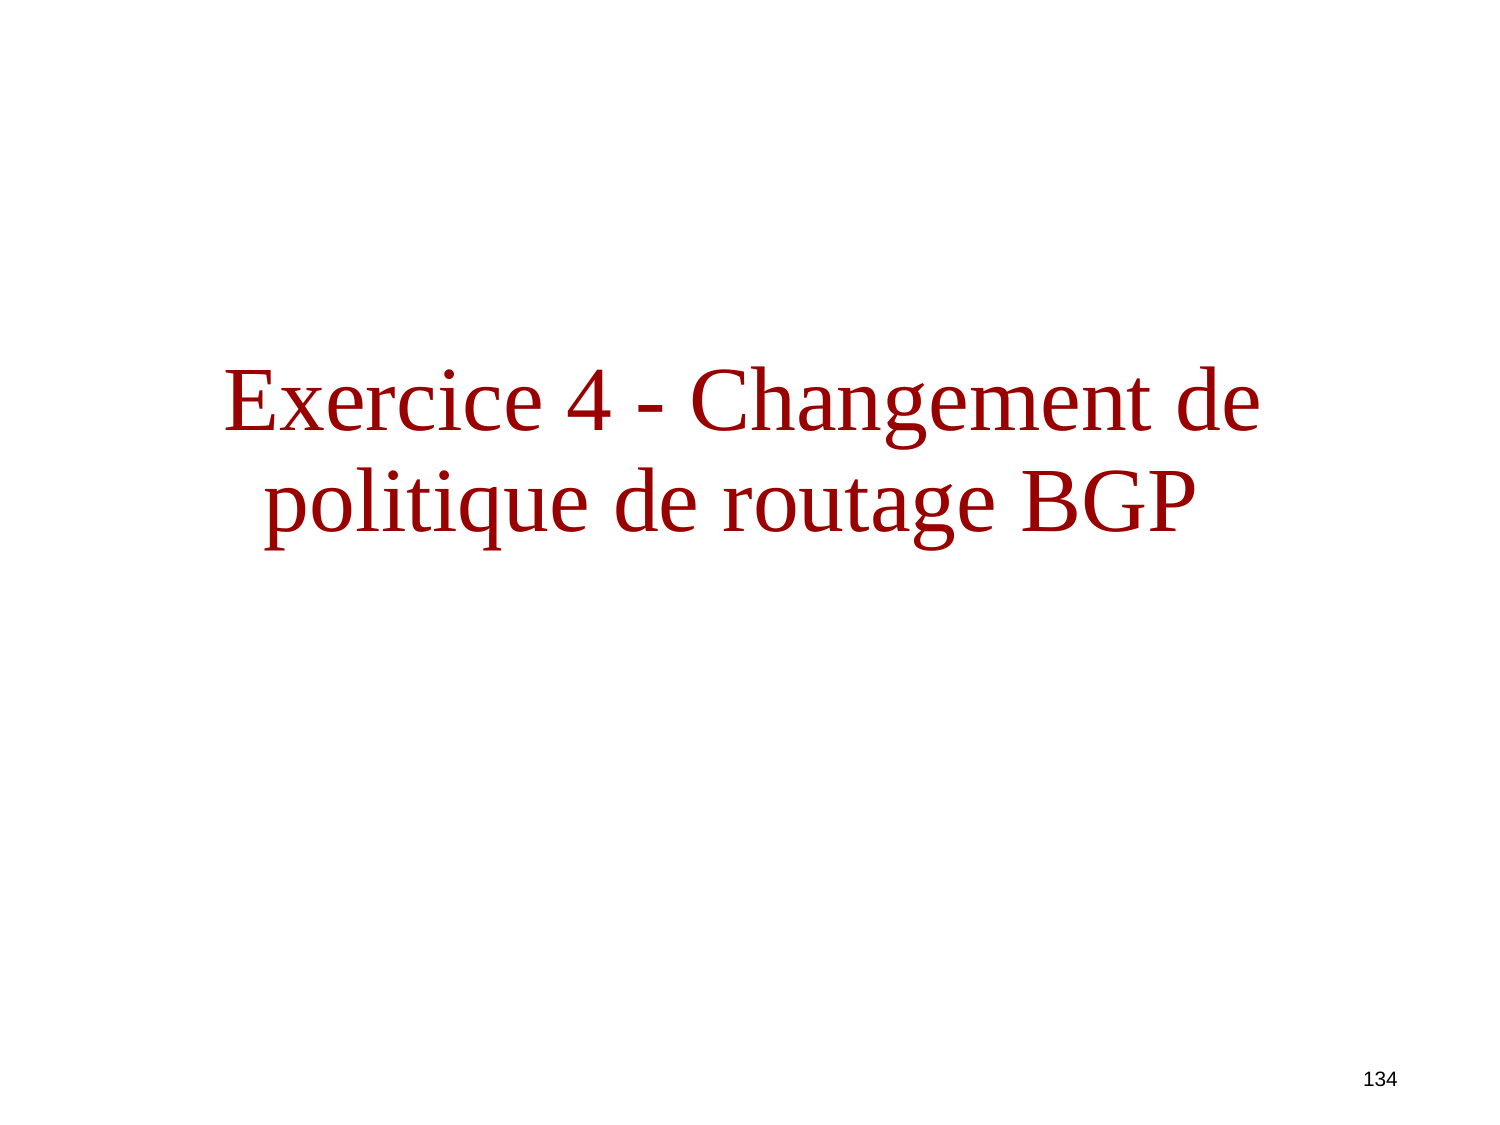

# Exercice 4 - Changement de politique de routage BGP